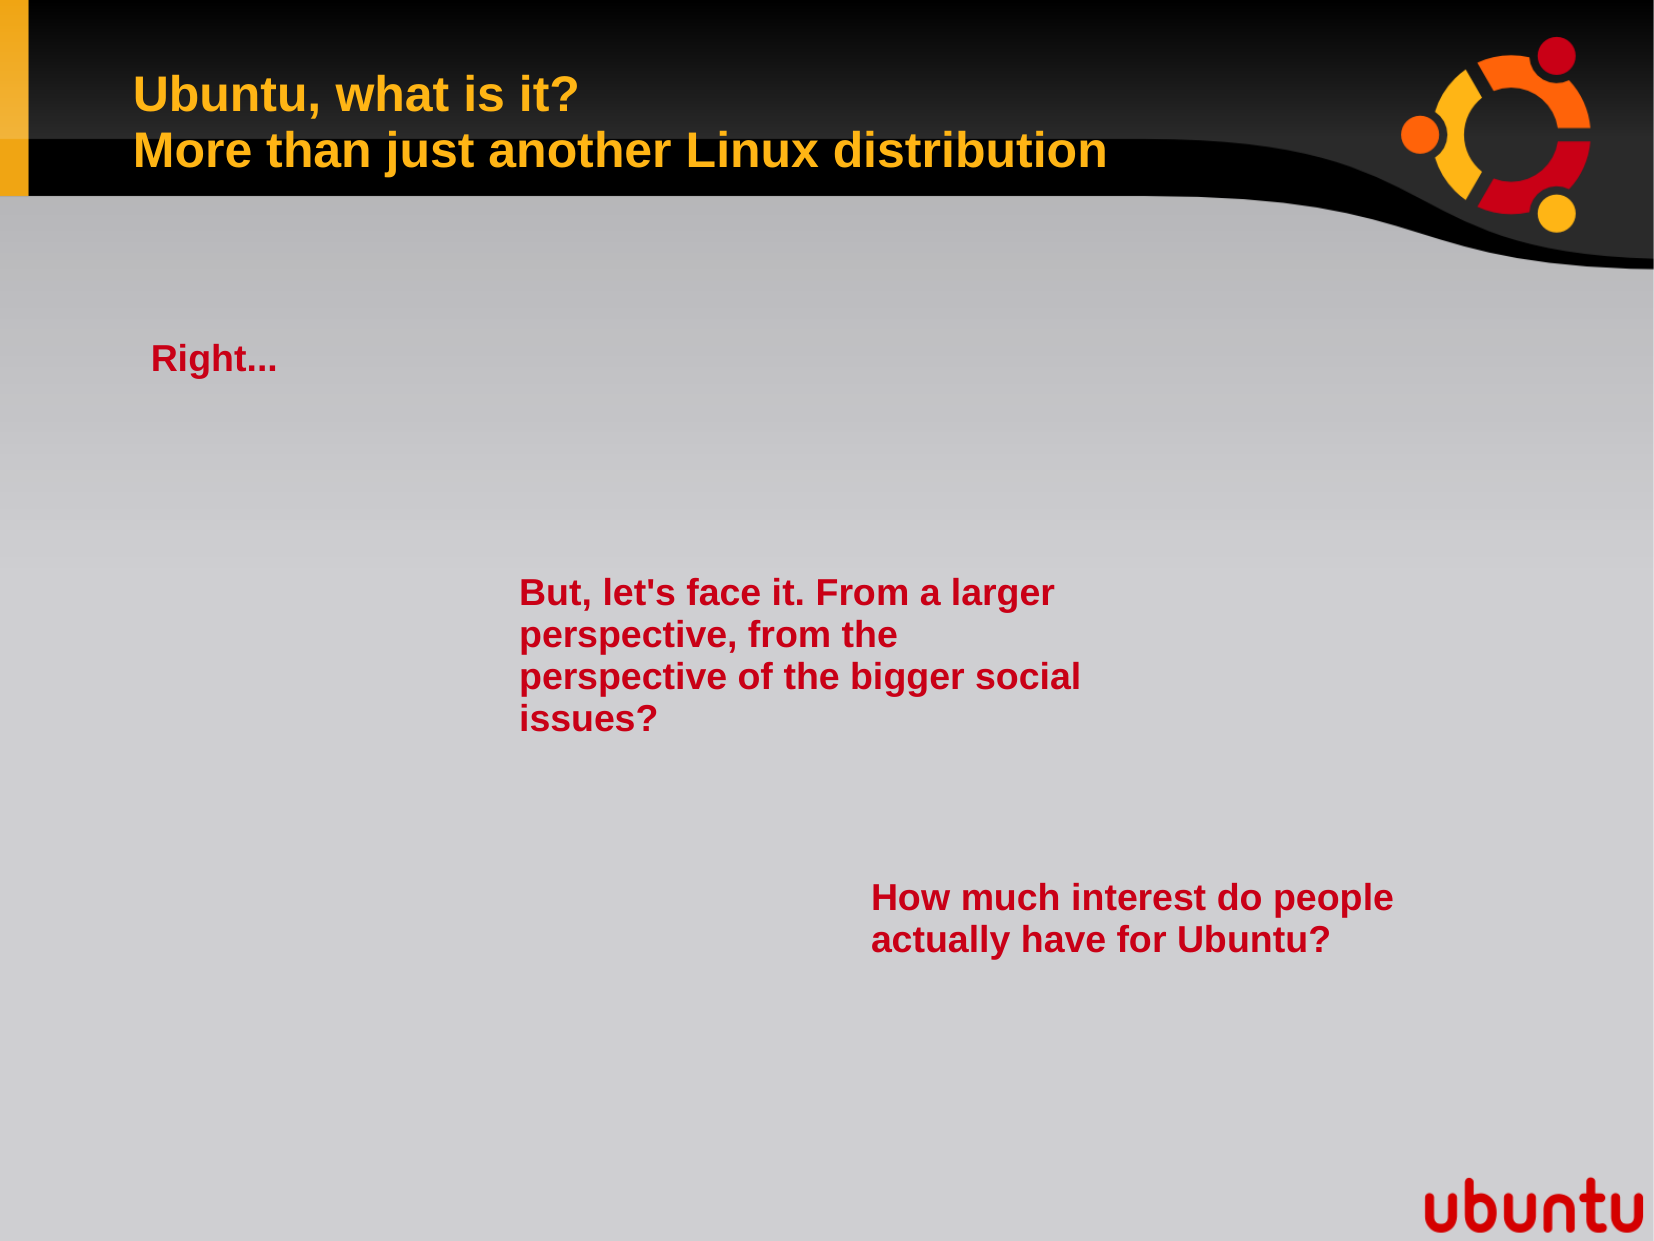

Ubuntu, what is it?
More than just another Linux distribution
Right...
But, let's face it. From a larger perspective, from the perspective of the bigger social issues?
How much interest do people actually have for Ubuntu?